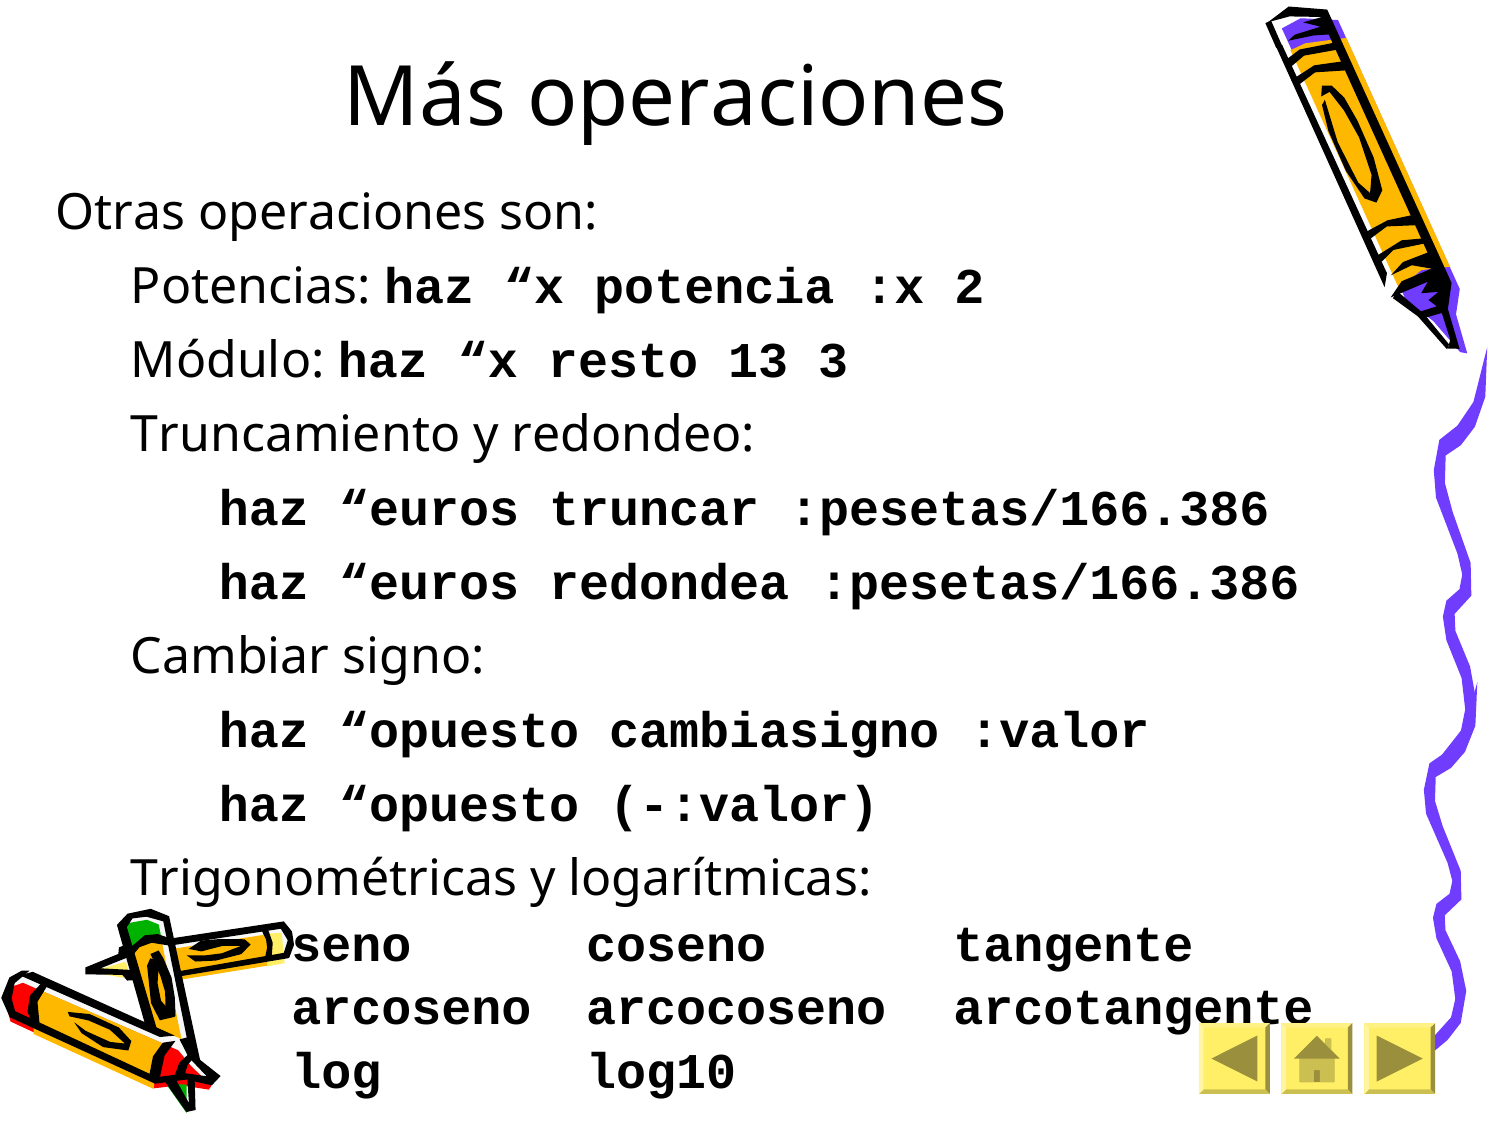

# Más operaciones
Otras operaciones son:
Potencias: haz “x potencia :x 2
Módulo: haz “x resto 13 3
Truncamiento y redondeo:
 haz “euros truncar :pesetas/166.386
 haz “euros redondea :pesetas/166.386
Cambiar signo:
 haz “opuesto cambiasigno :valor
 haz “opuesto (-:valor)
Trigonométricas y logarítmicas:
		seno	coseno	tangente
		arcoseno	arcocoseno	arcotangente
		log	log10